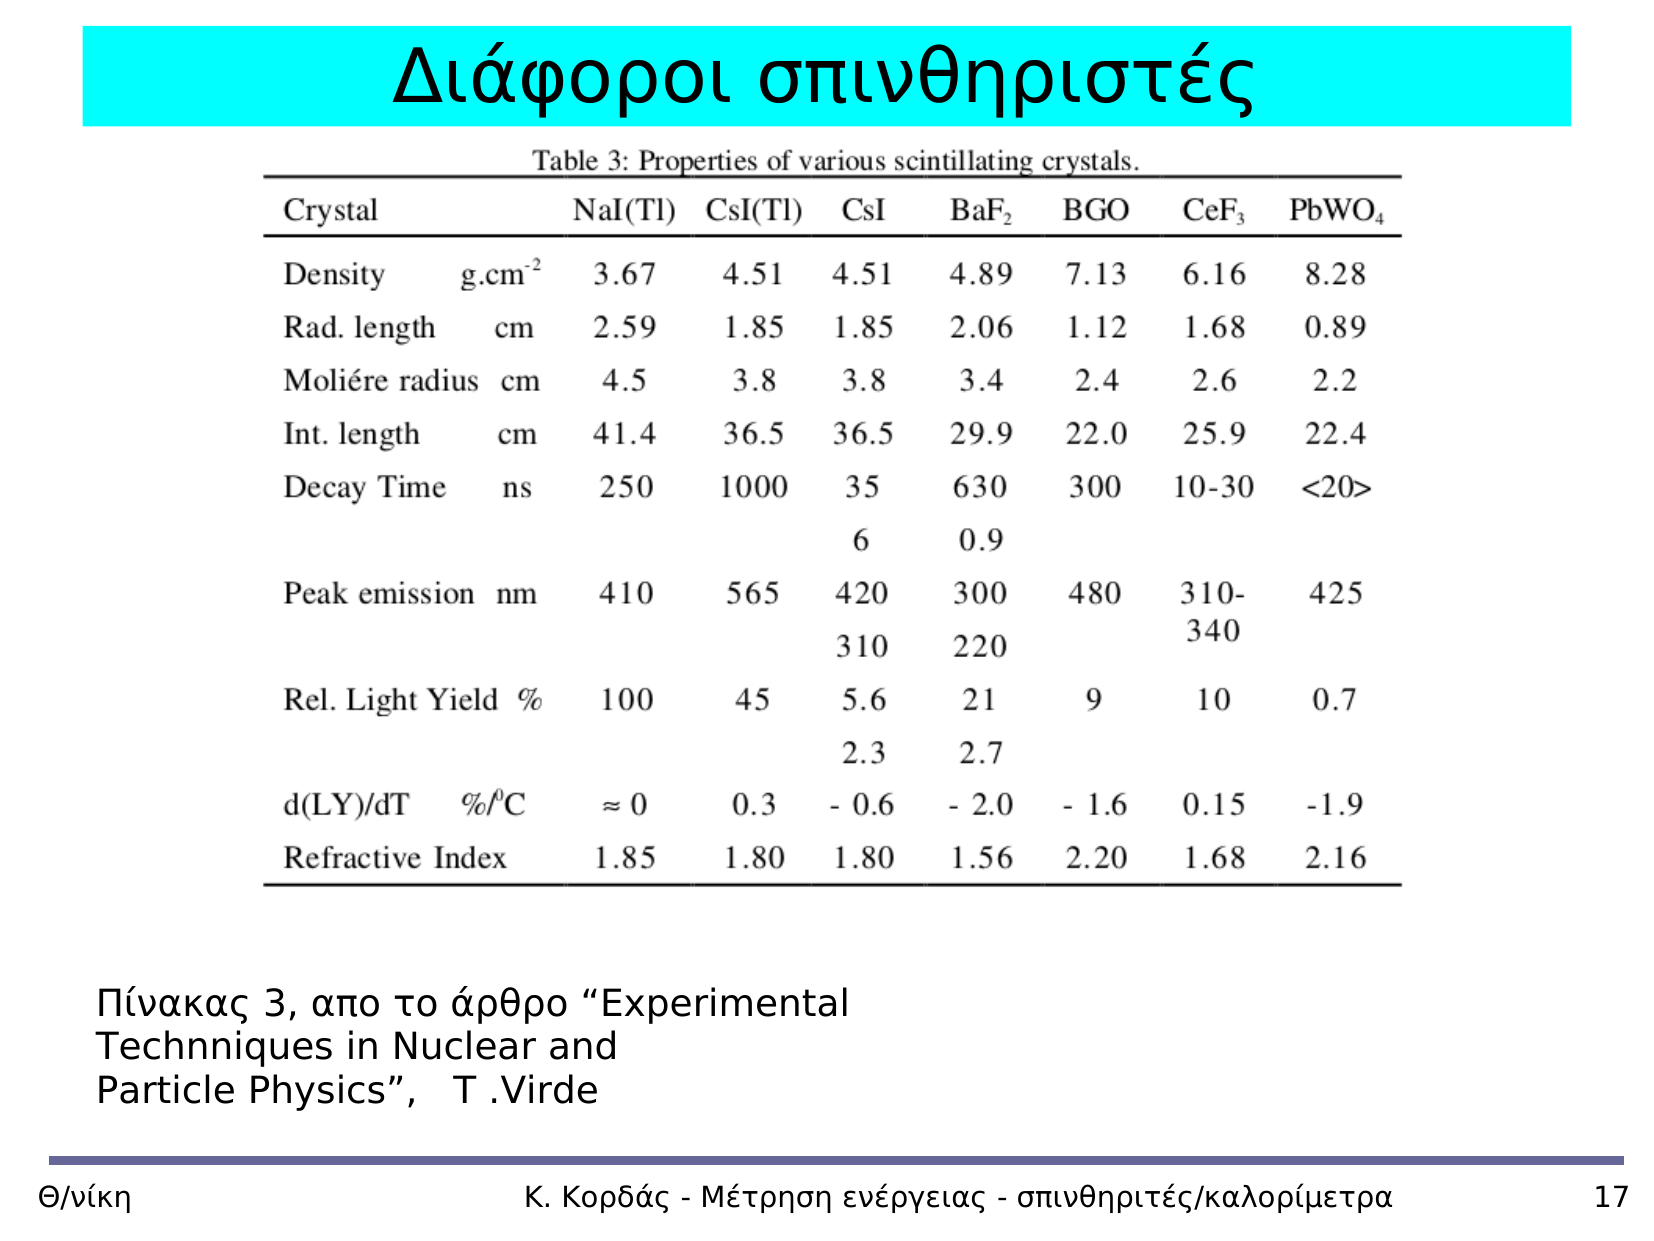

# Διάφοροι σπινθηριστές
Πίνακας 3, απο το άρθρο “Experimental
Technniques in Nuclear and
Particle Physics”, Τ .Virde
Θ/νίκη
Κ. Κορδάς - Μέτρηση ενέργειας - σπινθηριτές/καλορίμετρα
17